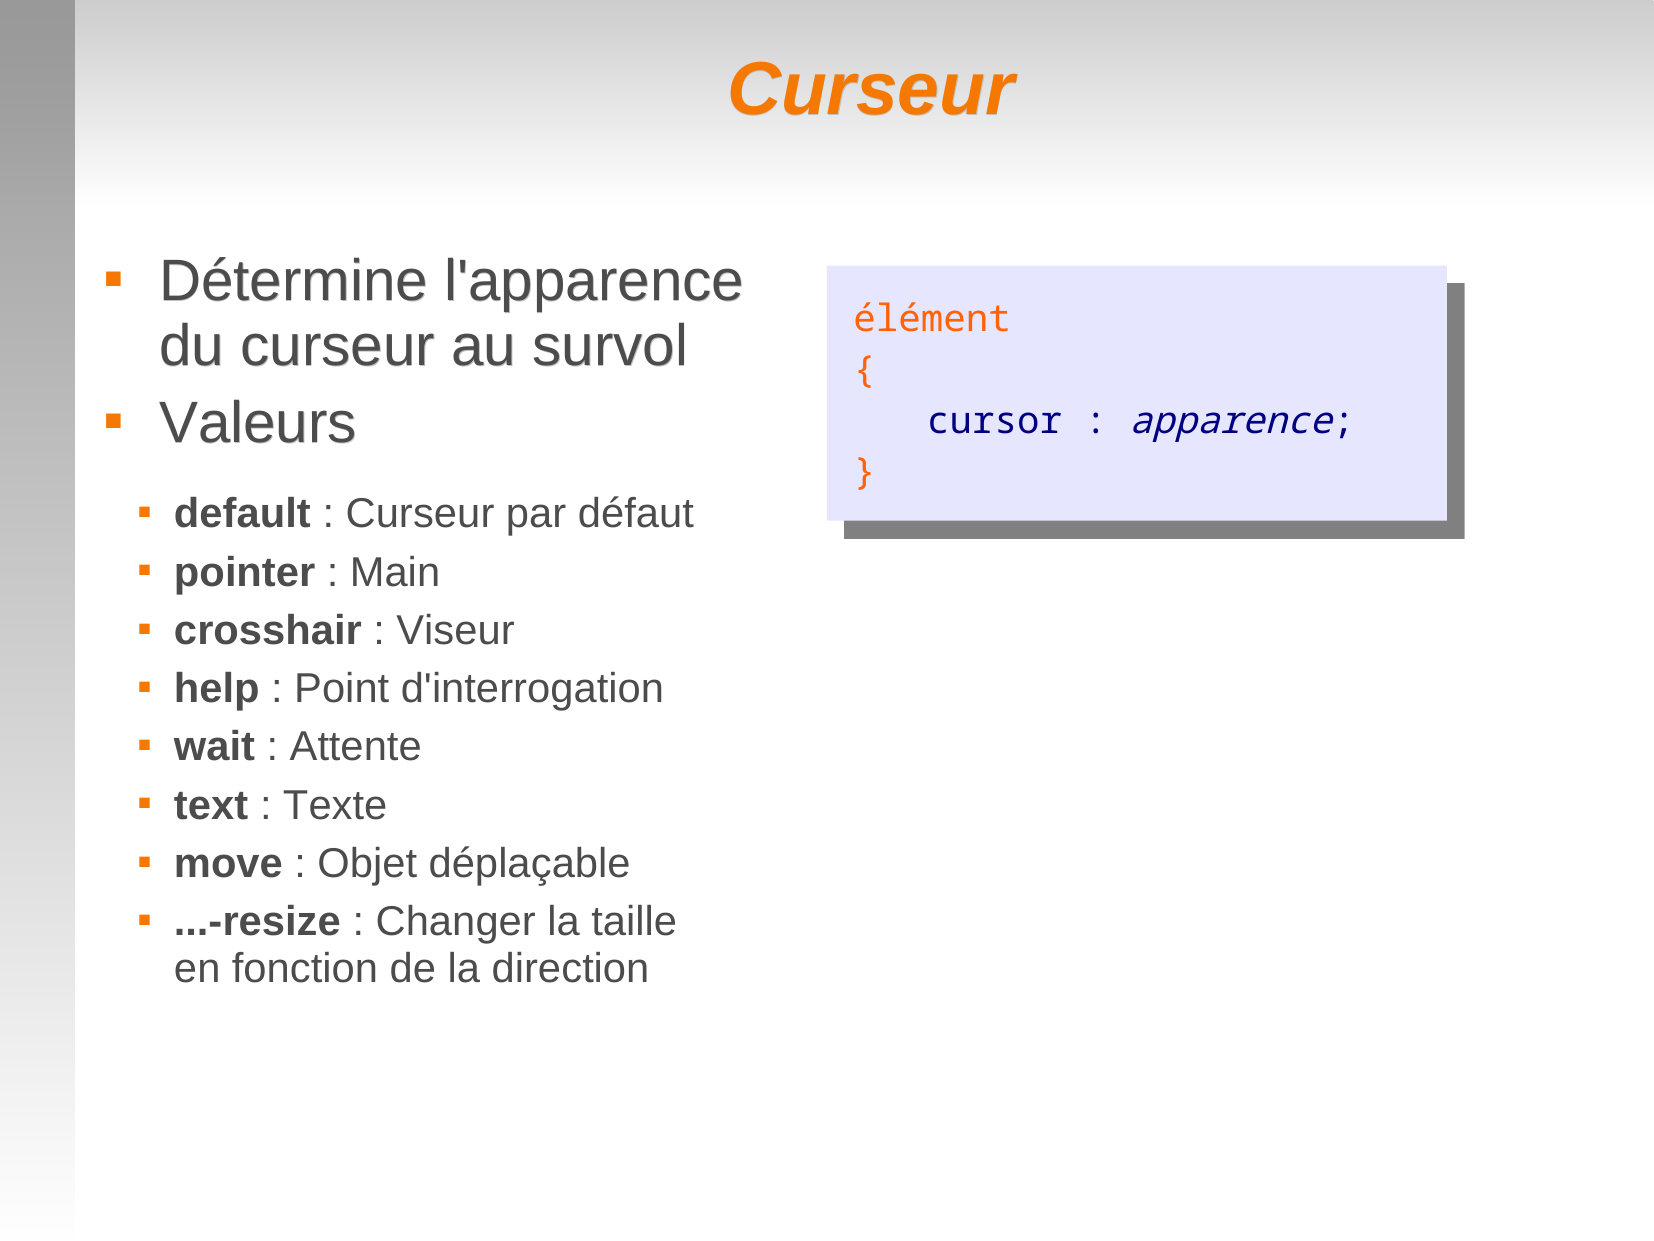

# Curseur
Détermine l'apparence
du curseur au survol
Valeurs
default : Curseur par défaut
pointer : Main
crosshair : Viseur
help : Point d'interrogation
wait : Attente
text : Texte
move : Objet déplaçable
...-resize : Changer la taille
en fonction de la direction
élément
{
	cursor : apparence;
}